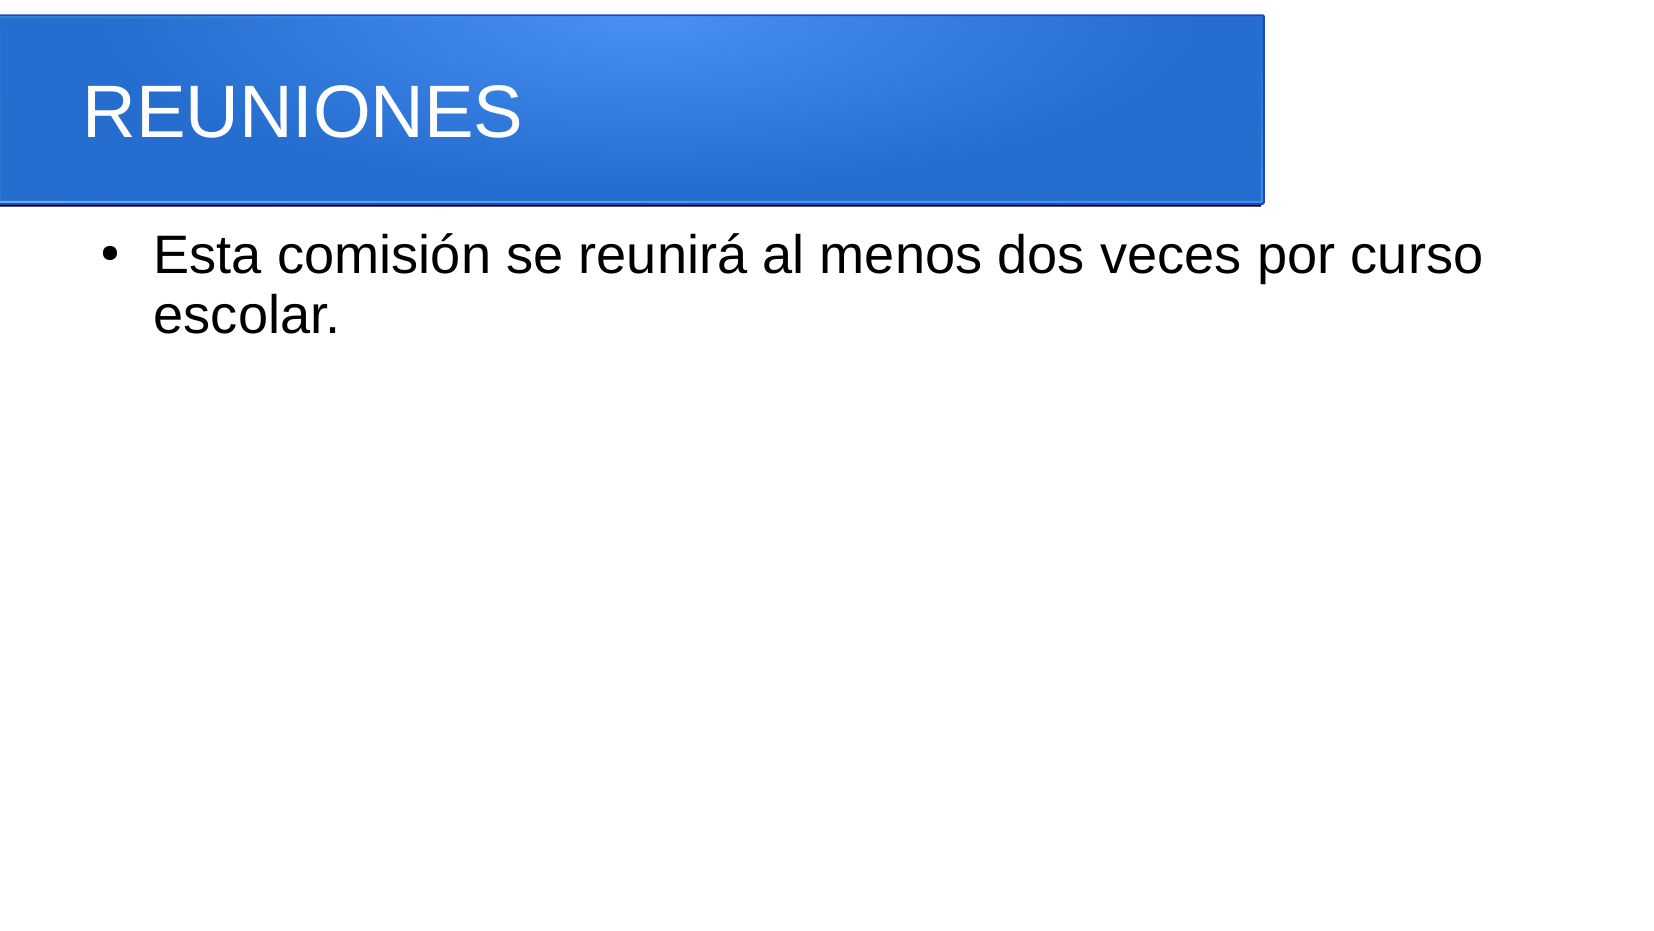

# REUNIONES
Esta comisión se reunirá al menos dos veces por curso escolar.